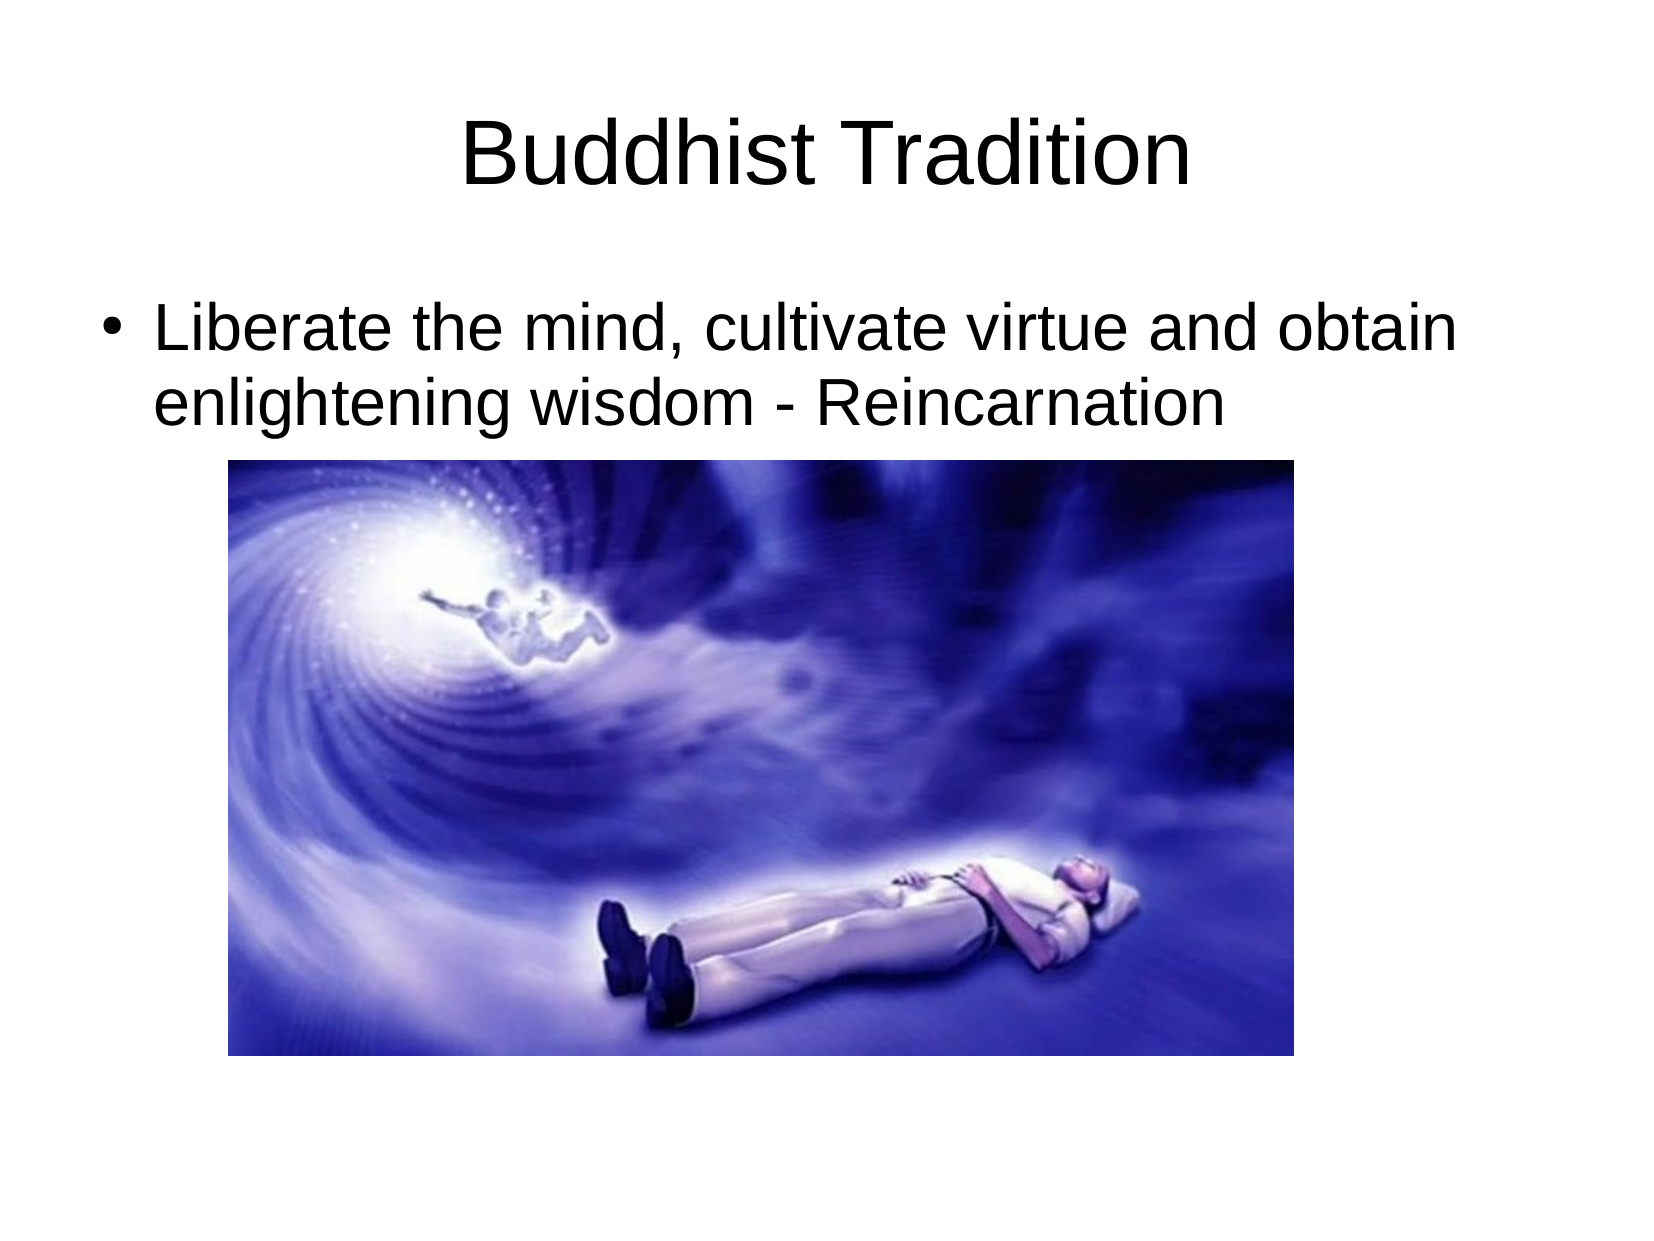

# Buddhist Tradition
Liberate the mind, cultivate virtue and obtain enlightening wisdom - Reincarnation